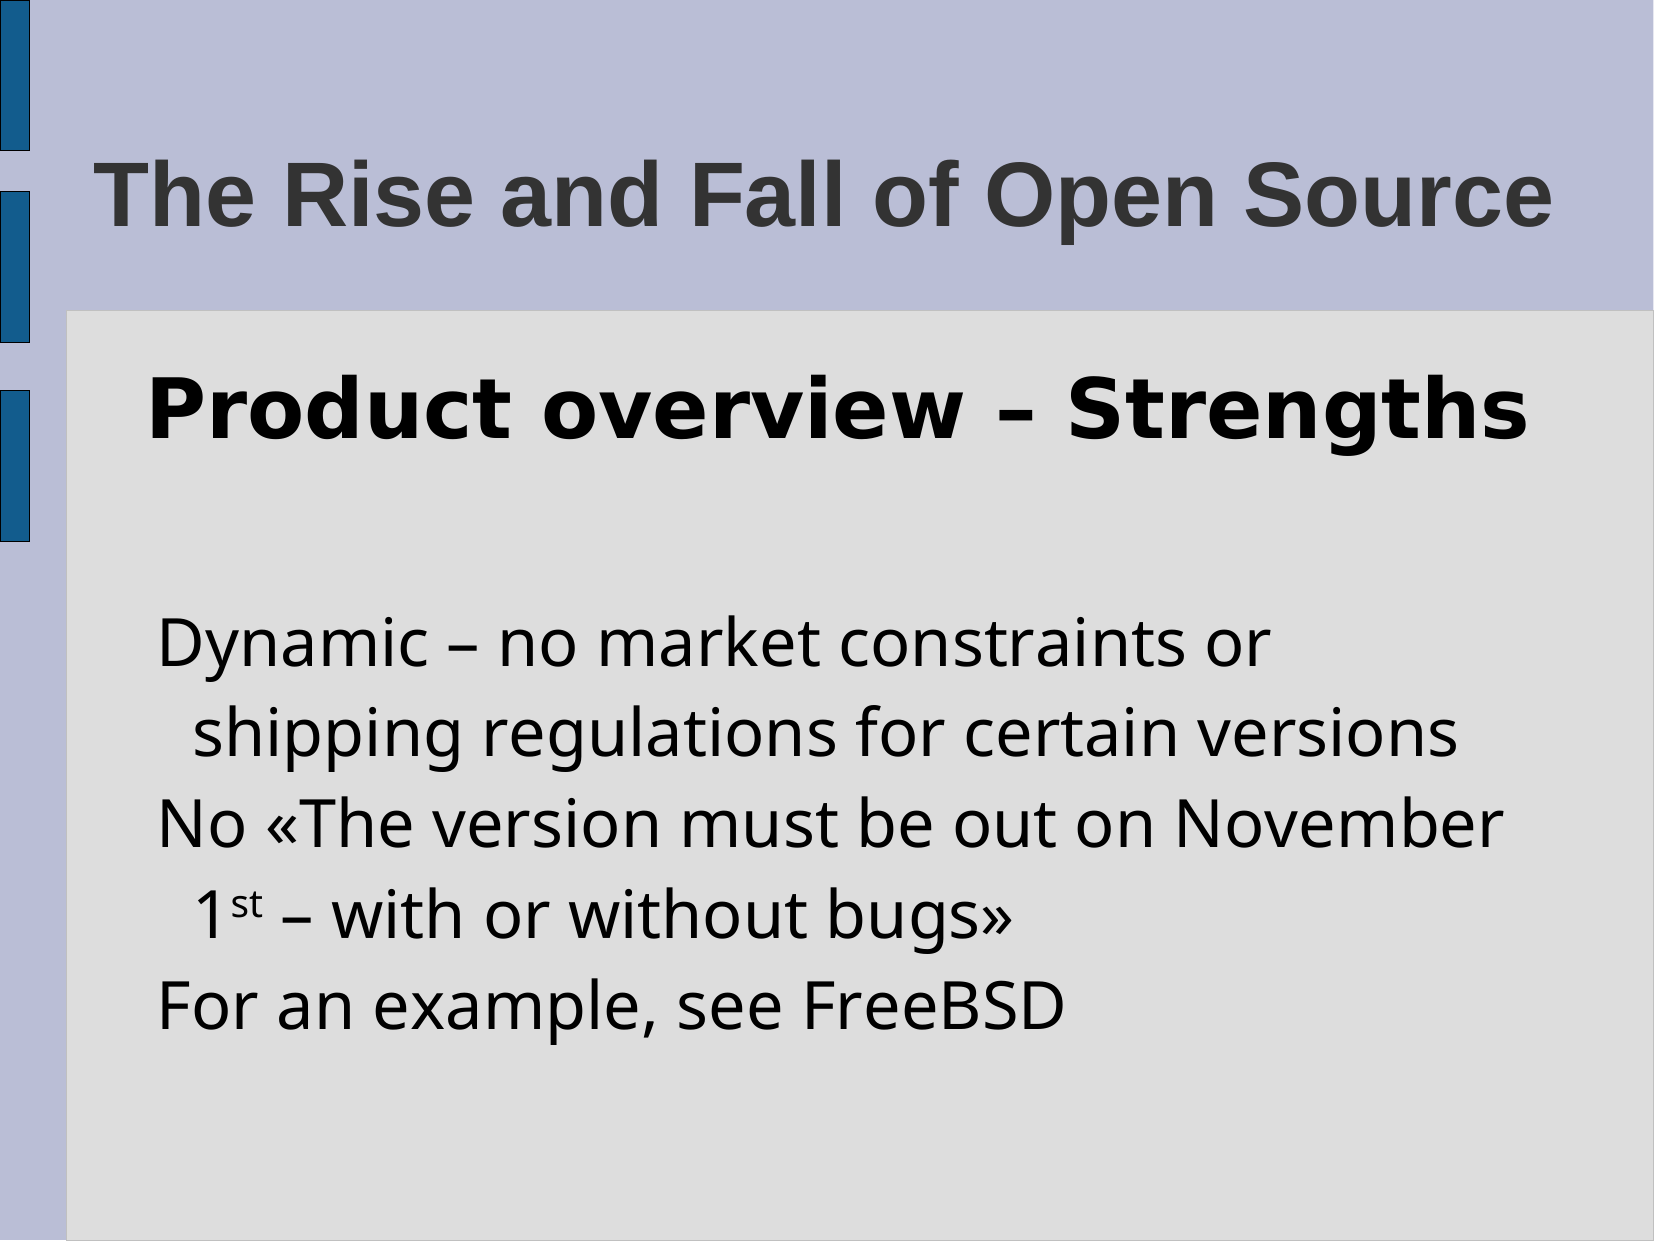

# The Rise and Fall of Open Source
Product overview – Strengths
Dynamic – no market constraints or shipping regulations for certain versions
No «The version must be out on November 1st – with or without bugs»
For an example, see FreeBSD